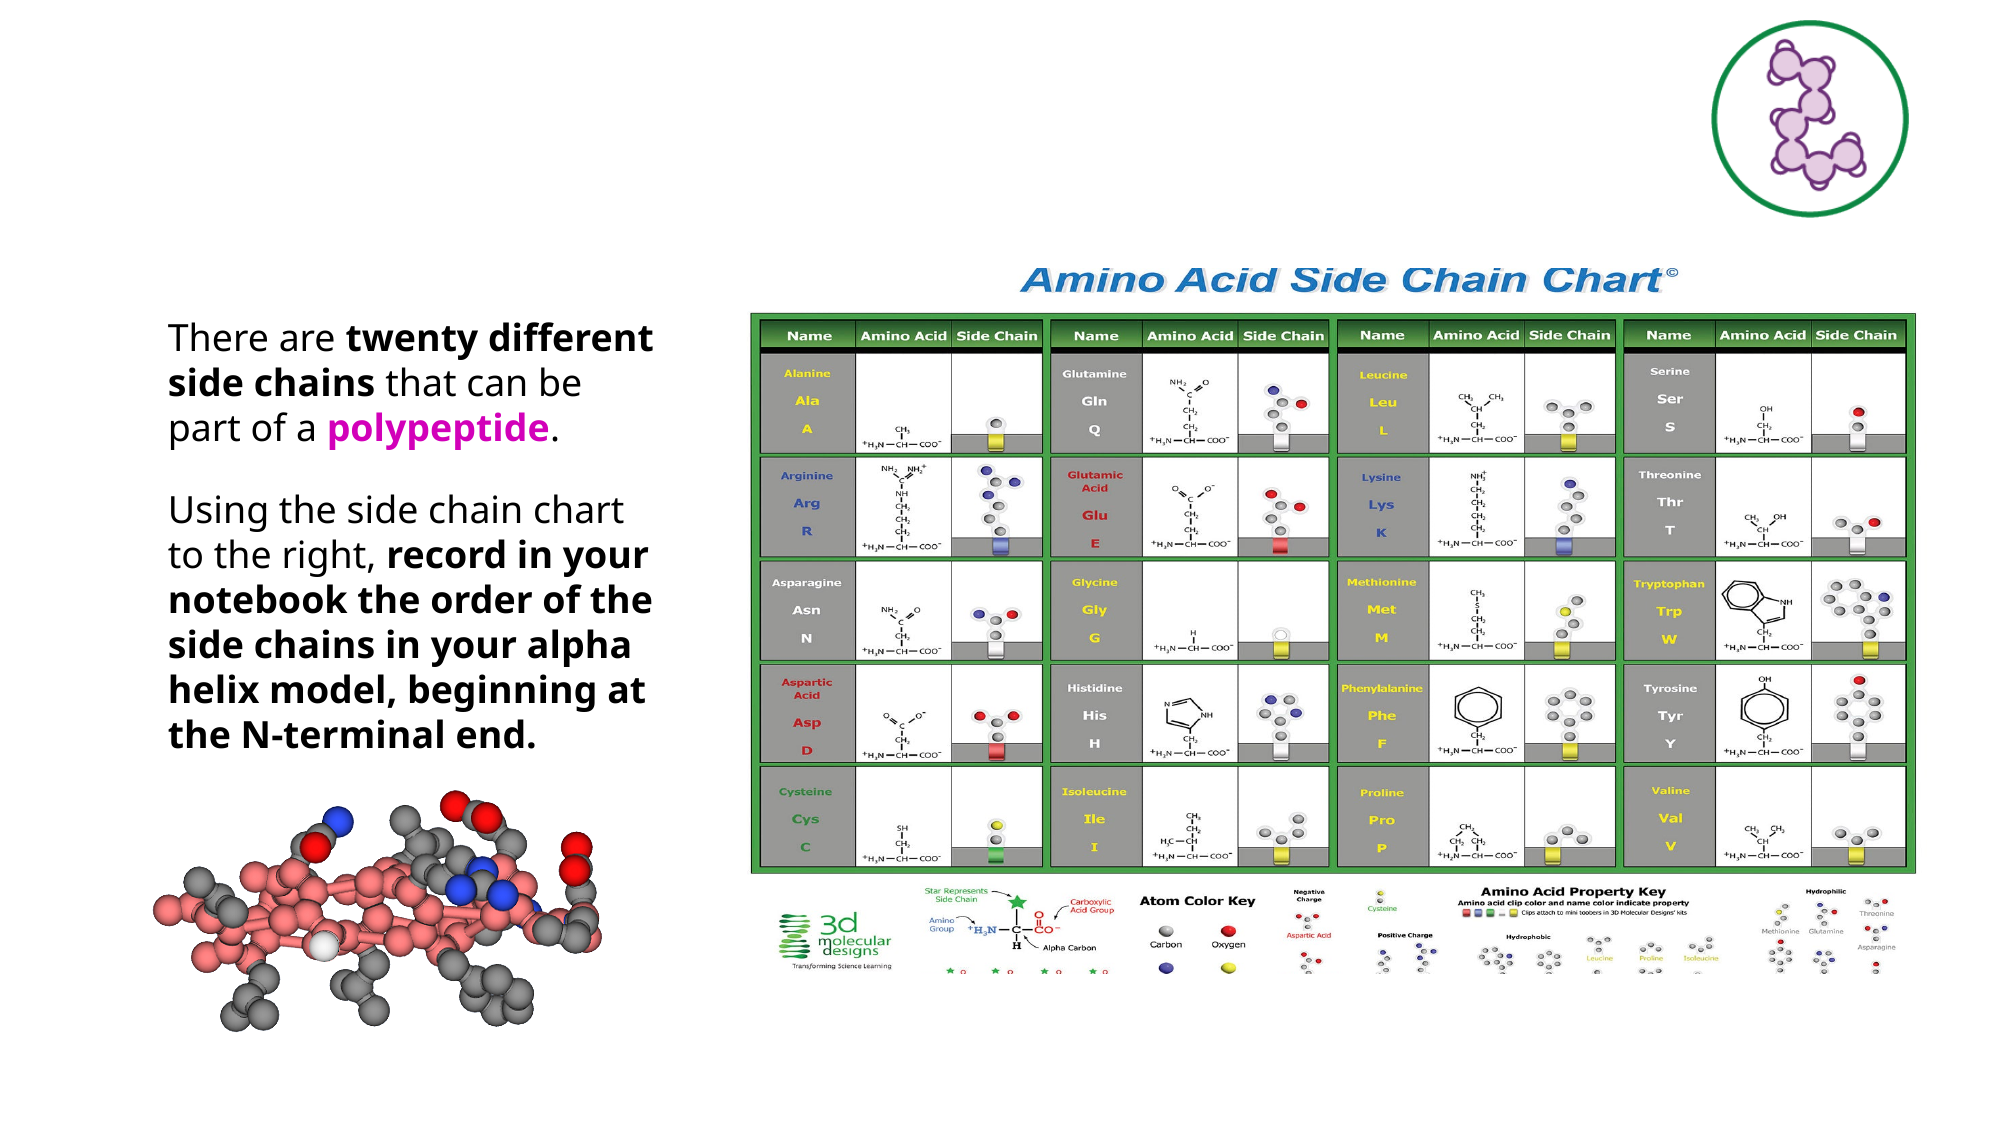

The Sequence of Amino Acid Side Chains
There are twenty different side chains that can be part of a polypeptide.
Using the side chain chart to the right, record in your notebook the order of the side chains in your alpha helix model, beginning at the N-terminal end.